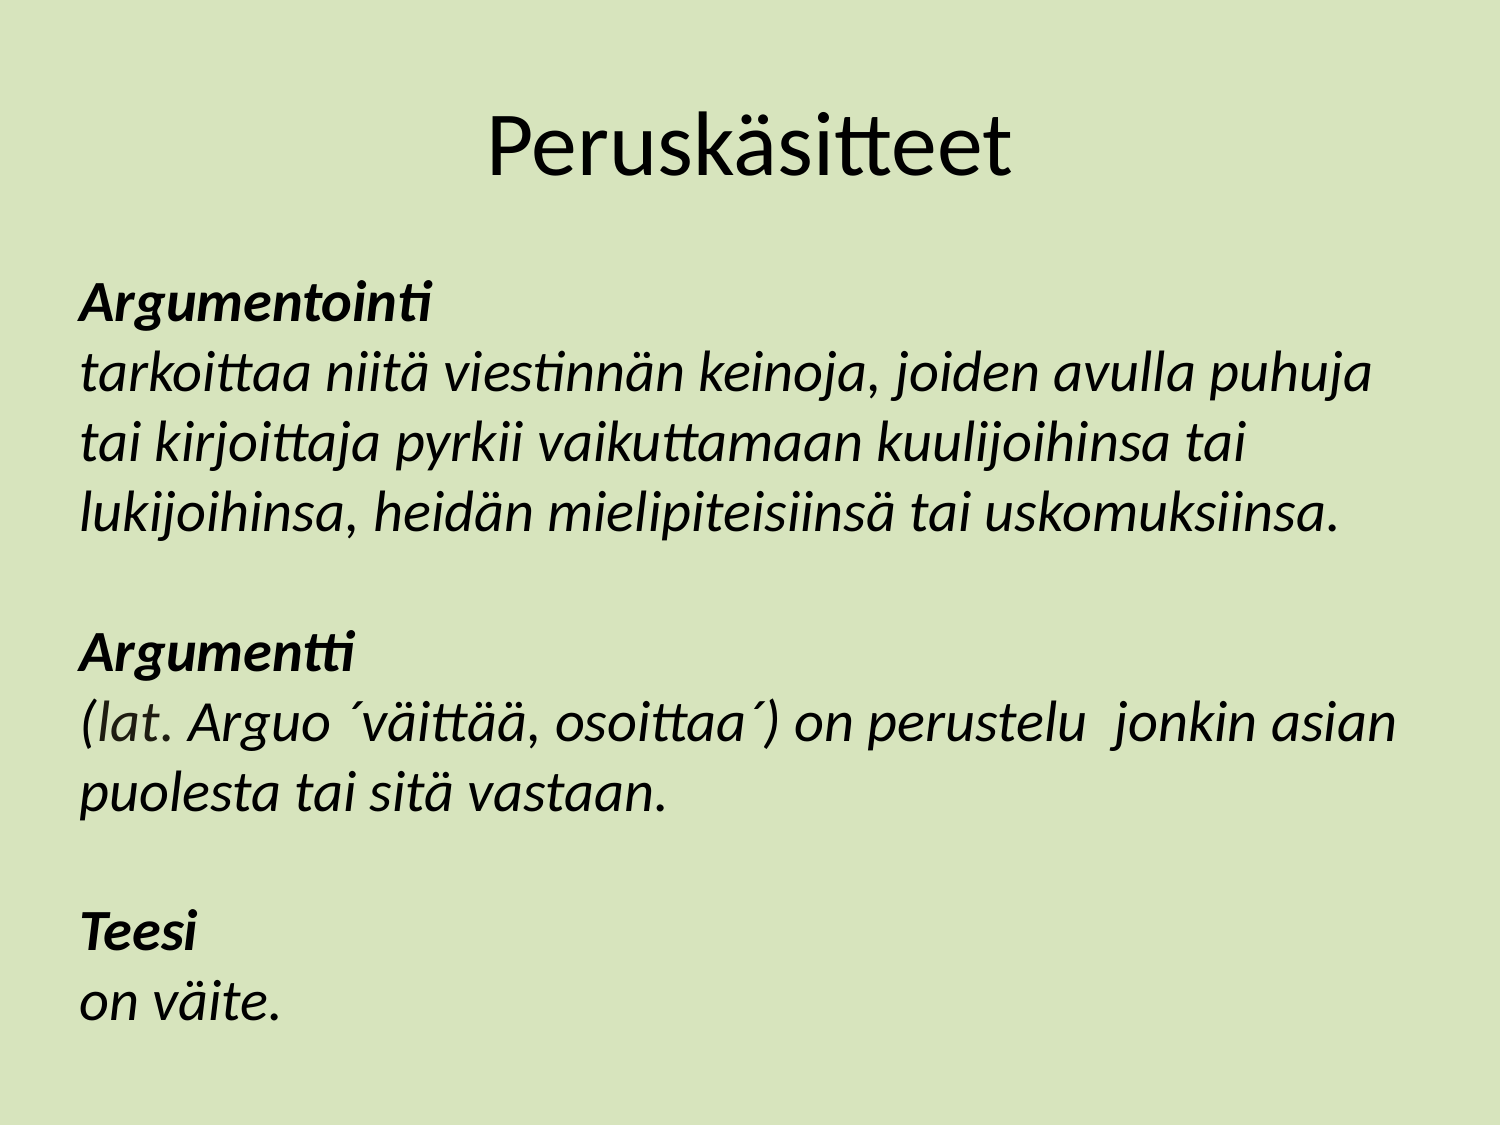

# Peruskäsitteet
Argumentointi
tarkoittaa niitä viestinnän keinoja, joiden avulla puhuja tai kirjoittaja pyrkii vaikuttamaan kuulijoihinsa tai lukijoihinsa, heidän mielipiteisiinsä tai uskomuksiinsa.
Argumentti
(lat. Arguo ´väittää, osoittaa´) on perustelu jonkin asian puolesta tai sitä vastaan.
Teesi
on väite.